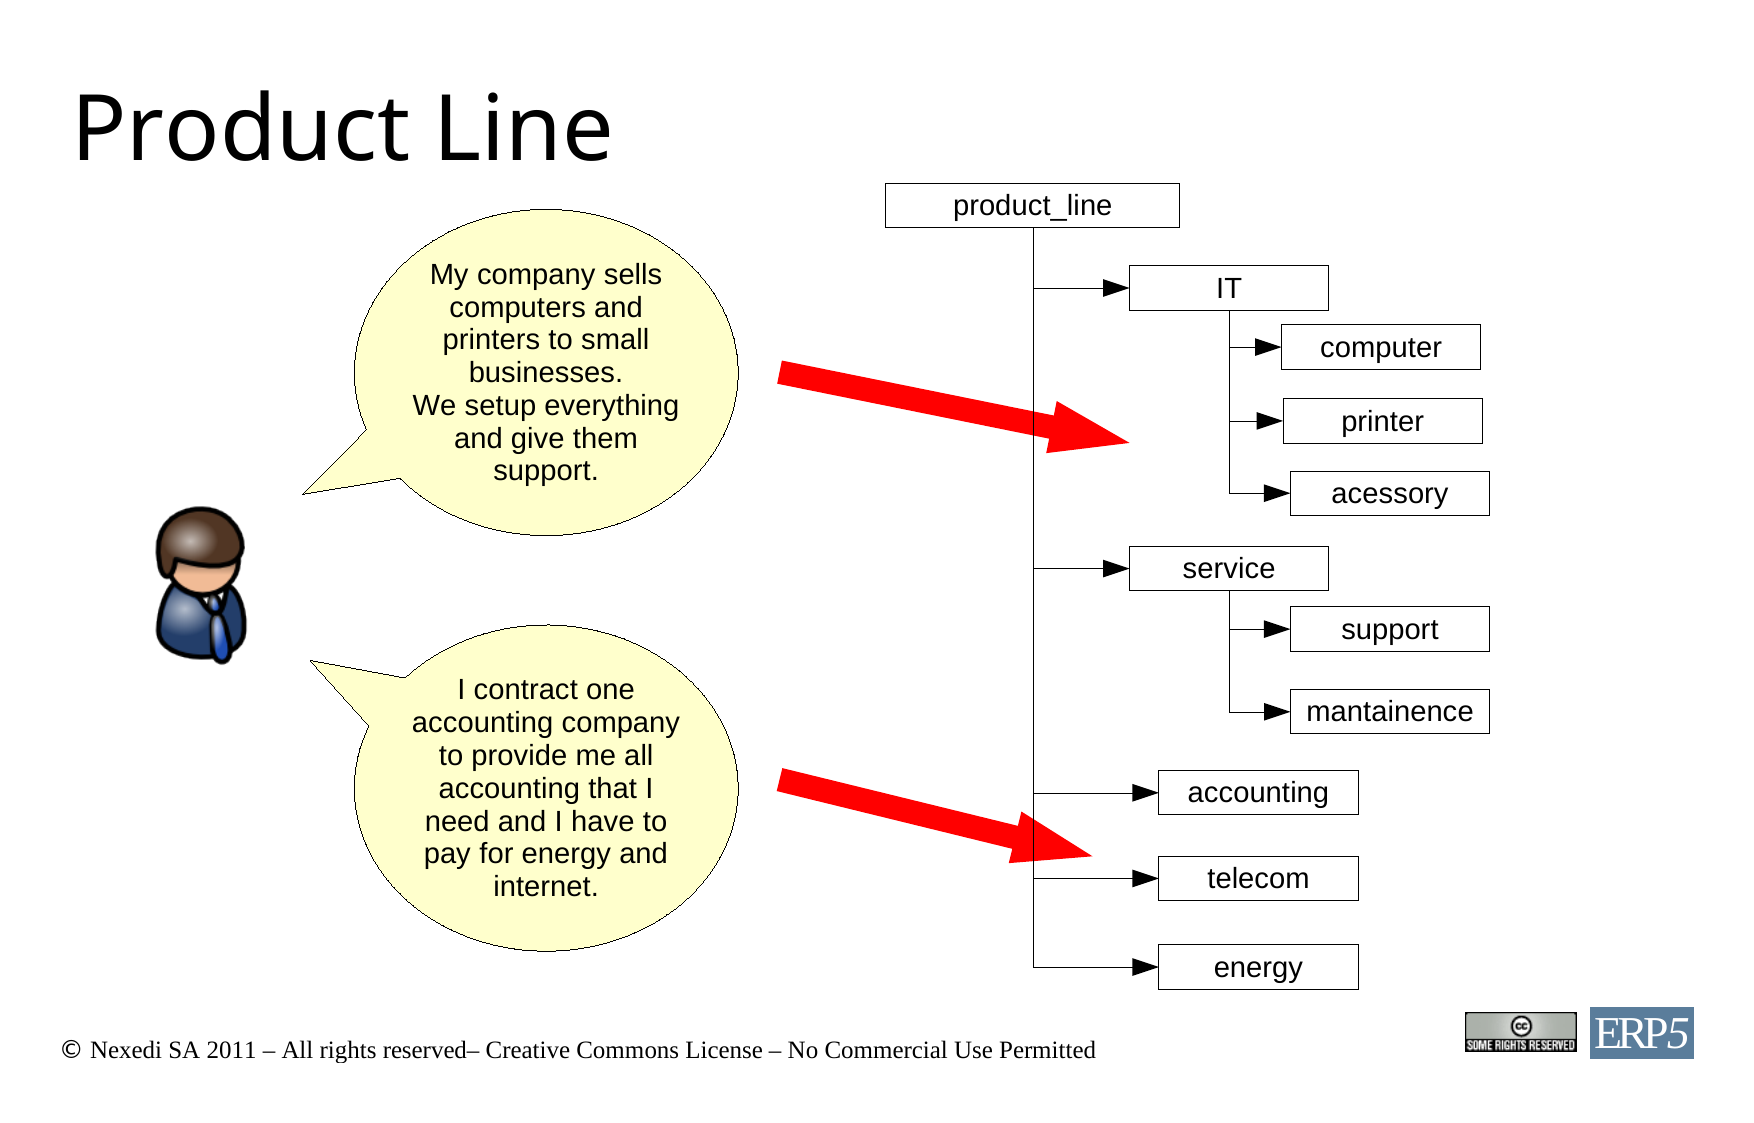

# Product Line
product_line
My company sells computers and printers to small businesses.
We setup everything and give them support.
IT
computer
printer
acessory
service
support
I contract one accounting company to provide me all accounting that I need and I have to pay for energy and internet.
mantainence
accounting
telecom
energy